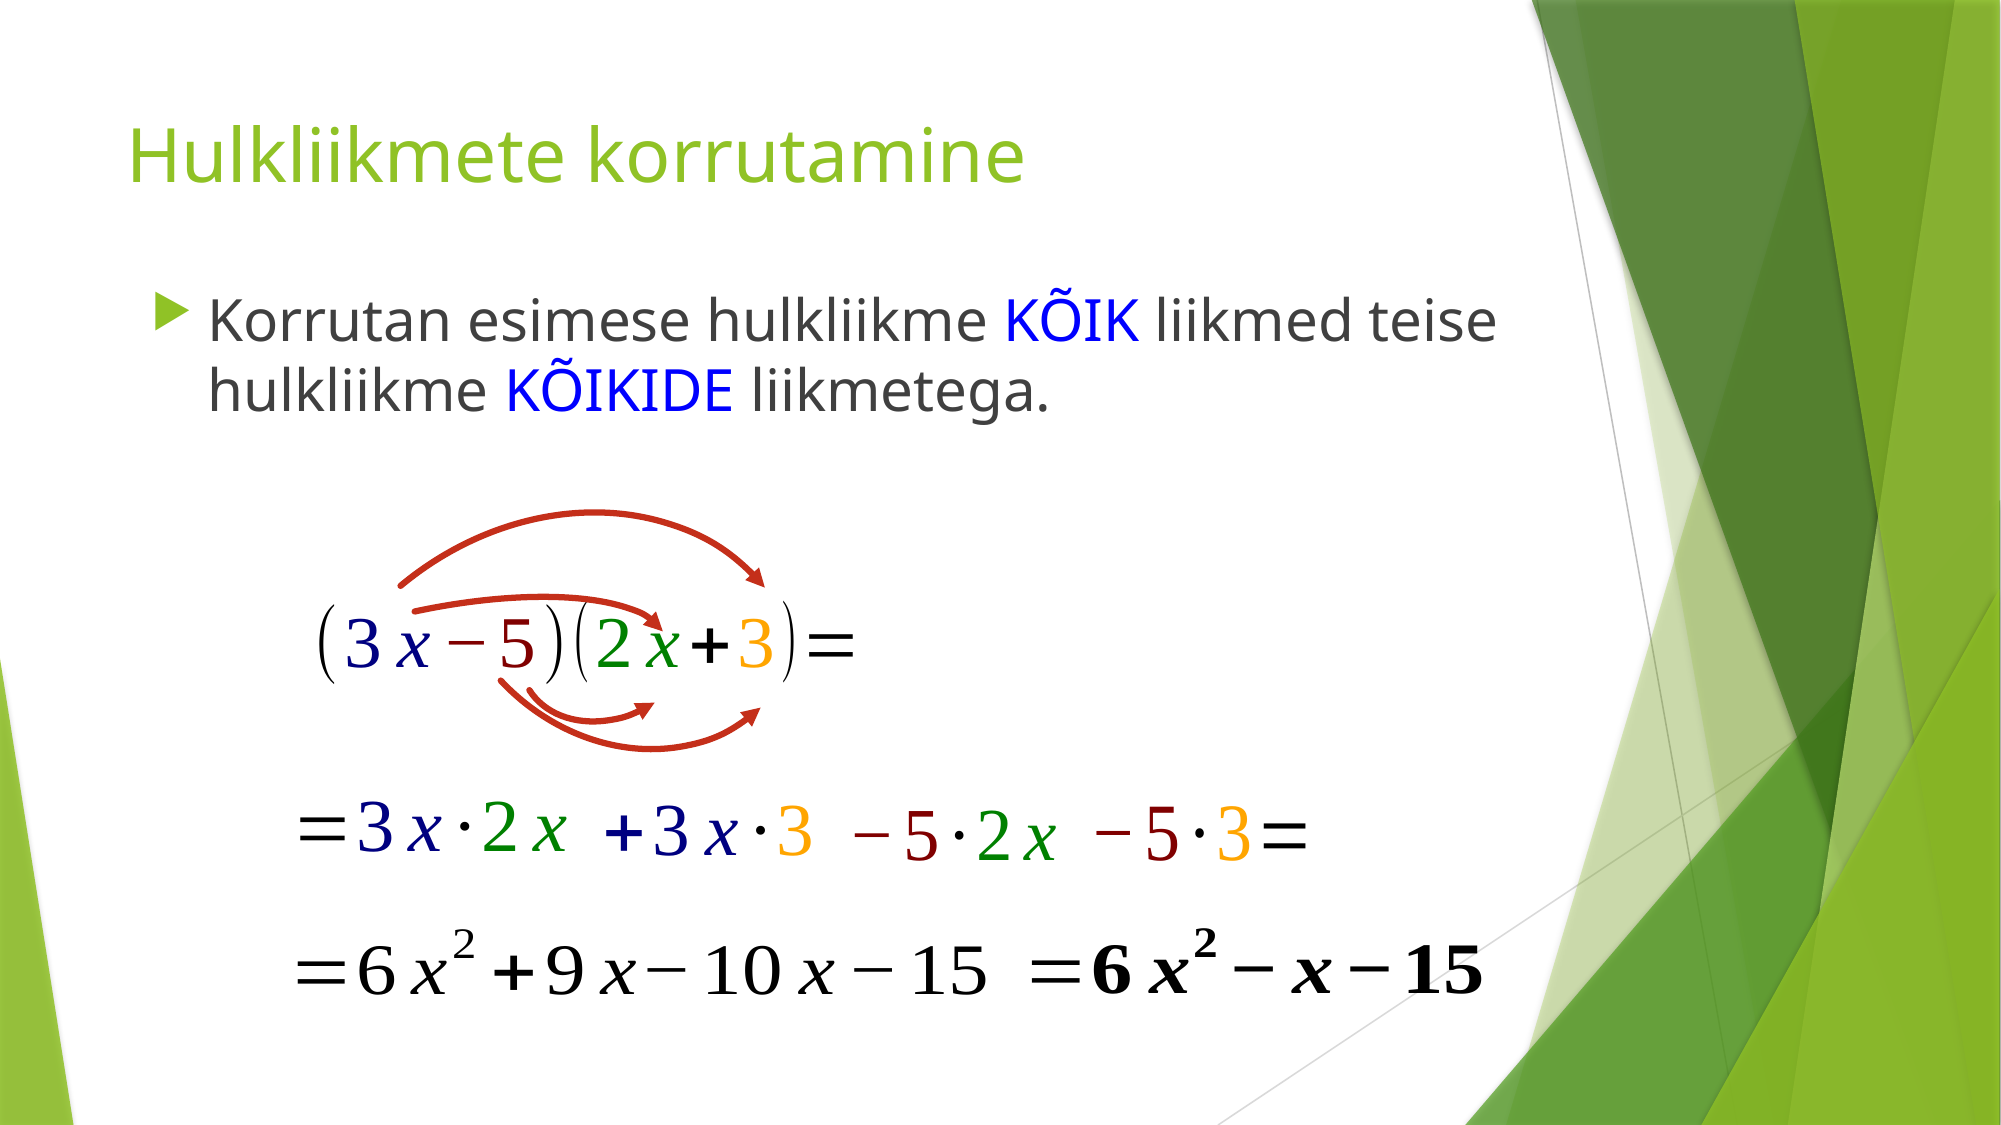

# Hulkliikmete korrutamine
Korrutan esimese hulkliikme KÕIK liikmed teise hulkliikme KÕIKIDE liikmetega.